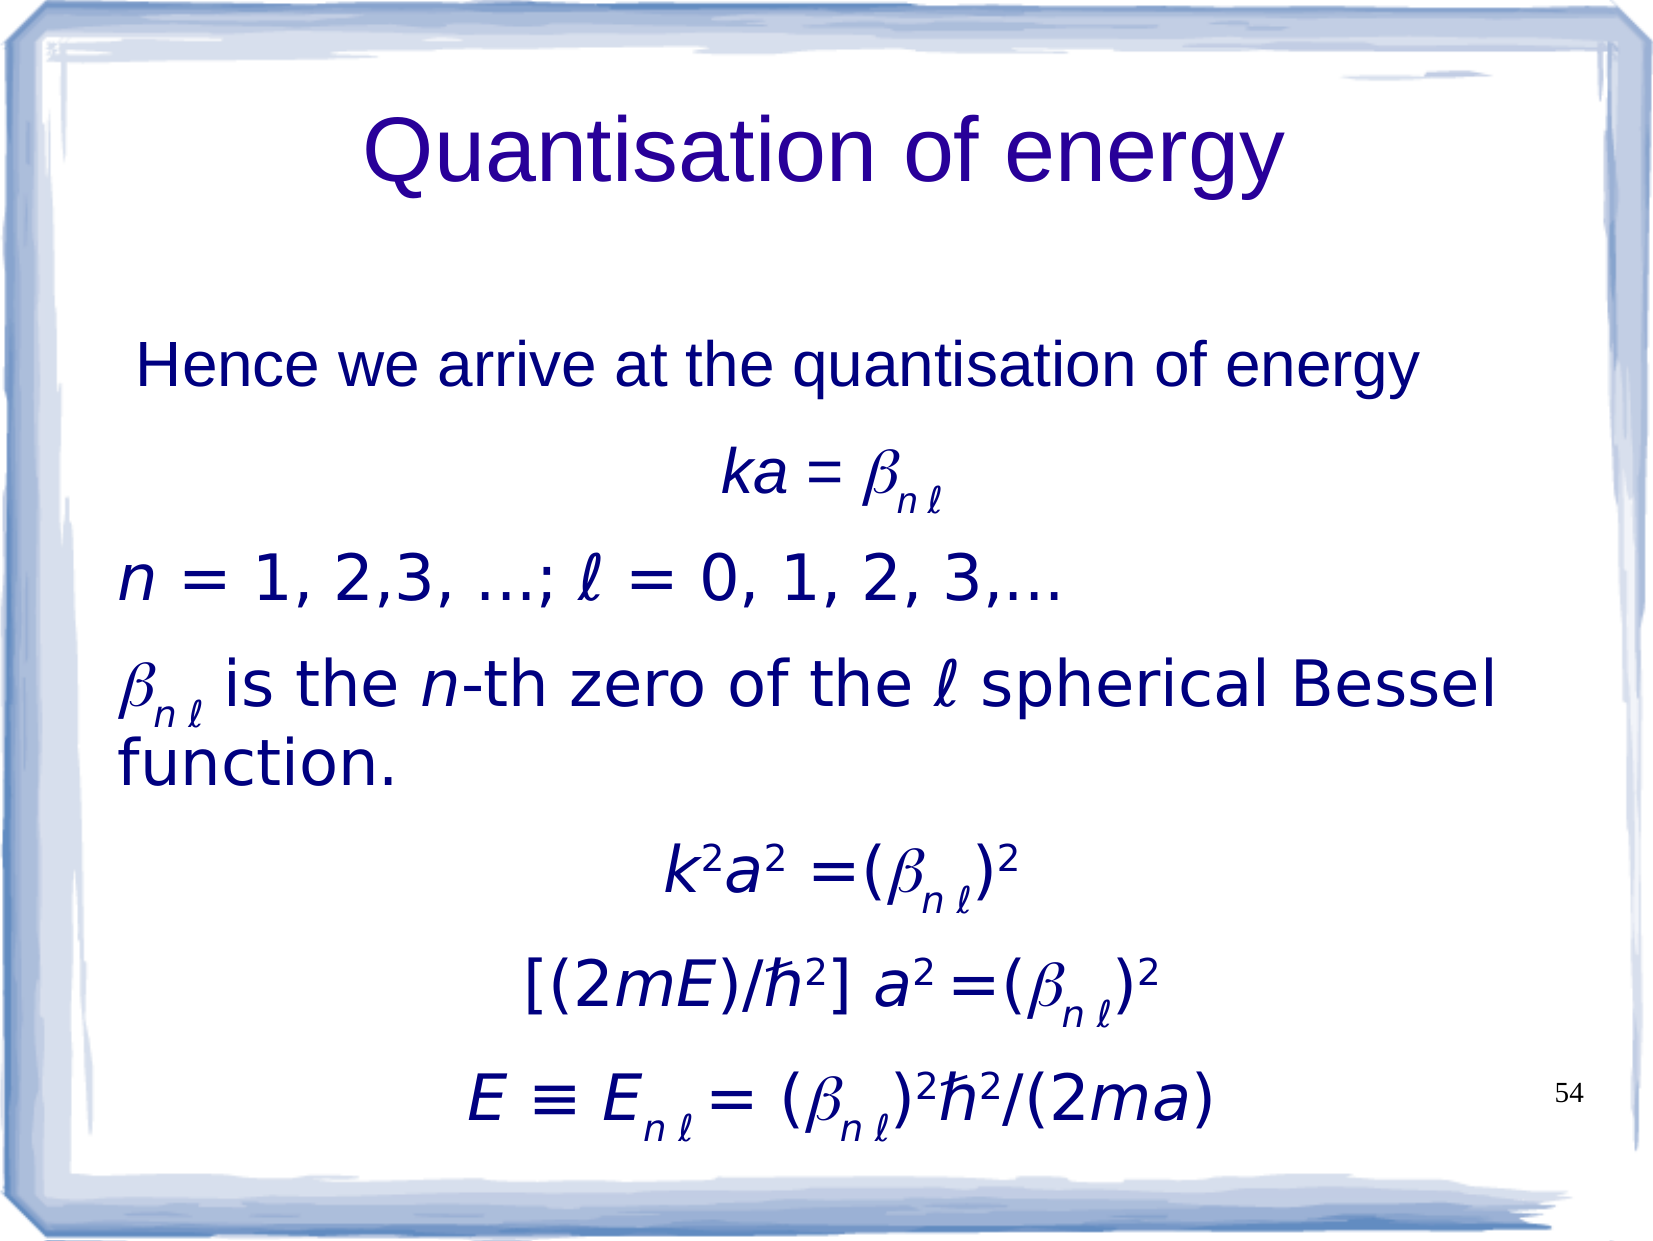

# Quantisation of energy
 Hence we arrive at the quantisation of energy
ka = bn ℓ
n = 1, 2,3, ...; ℓ = 0, 1, 2, 3,...
bn ℓ is the n-th zero of the ℓ spherical Bessel function.
k2a2 =(bn ℓ)2
[(2mE)/ℏ2] a2 =(bn ℓ)2
E ≡ En ℓ = (bn ℓ)2ℏ2/(2ma)
54